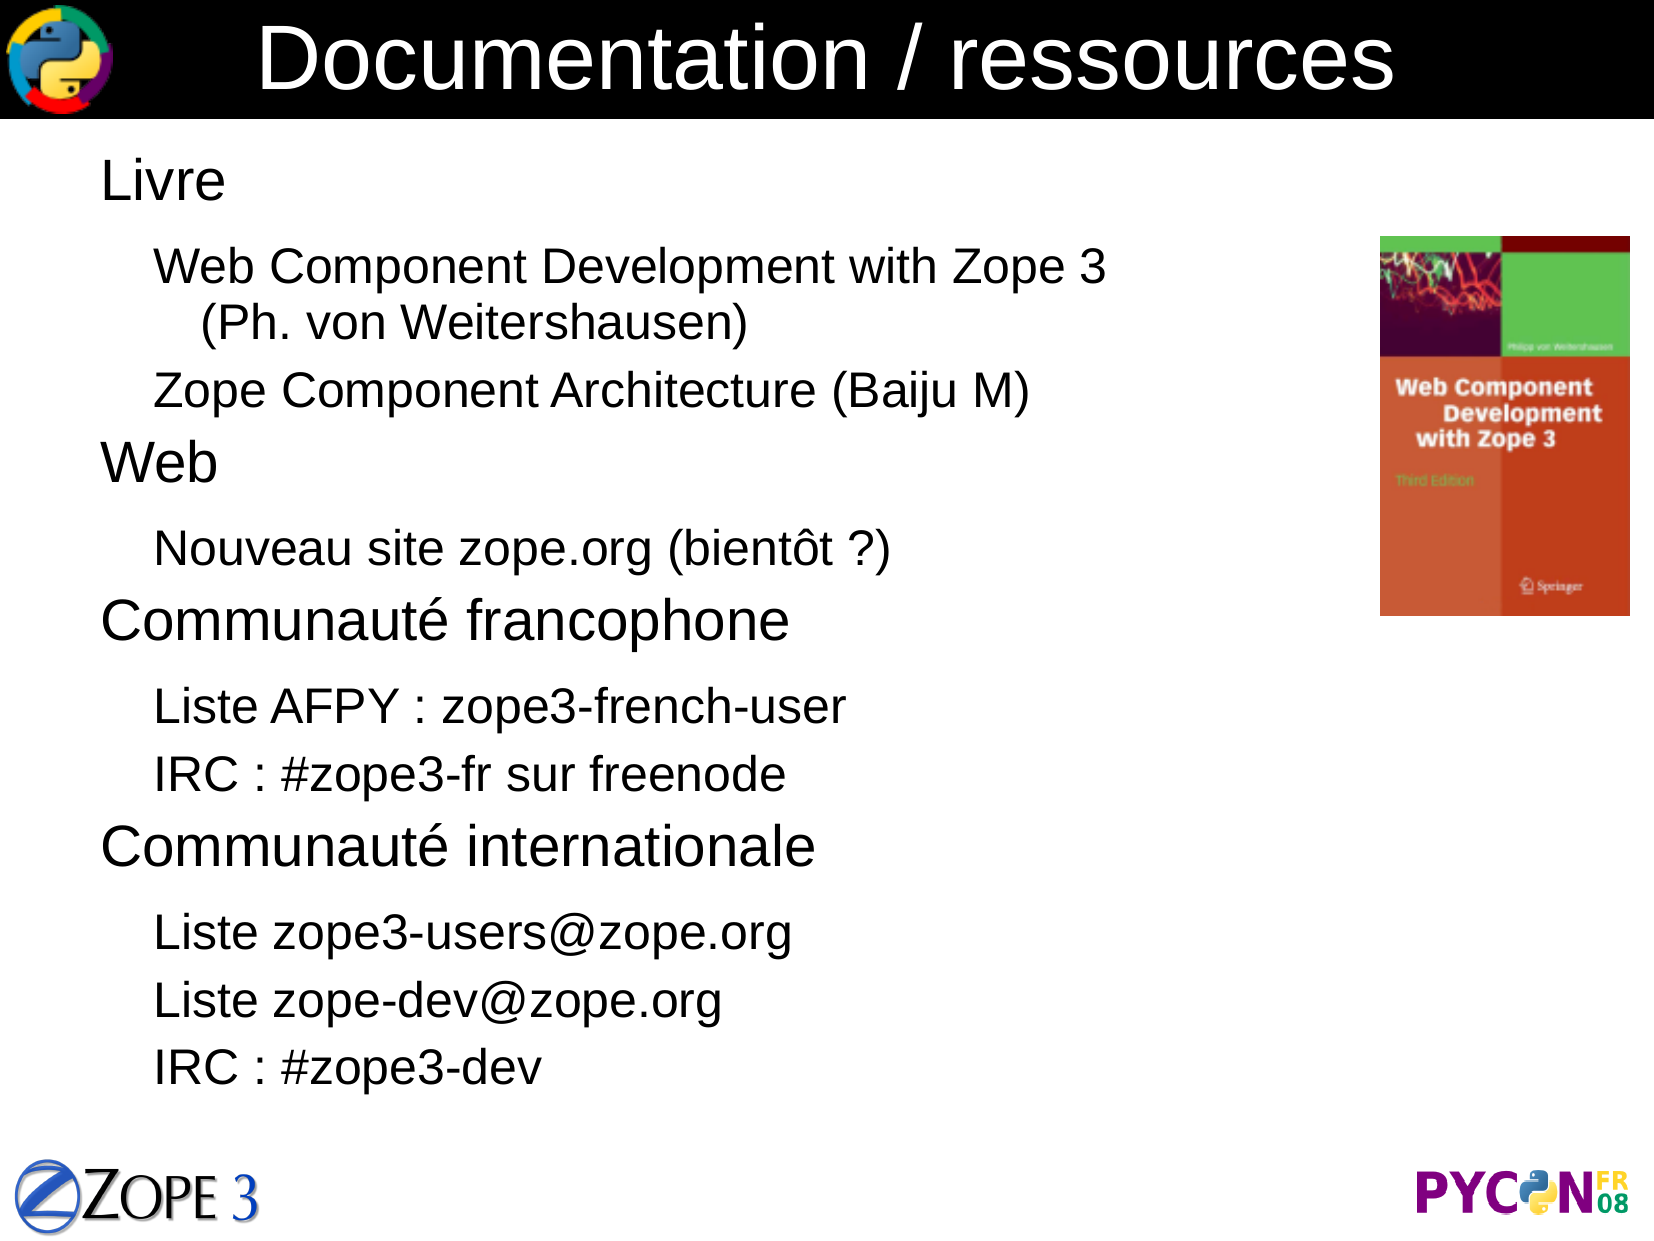

# Documentation / ressources
Livre
Web Component Development with Zope 3
(Ph. von Weitershausen)
Zope Component Architecture (Baiju M)
Web
Nouveau site zope.org (bientôt ?)
Communauté francophone
Liste AFPY : zope3-french-user
IRC : #zope3-fr sur freenode
Communauté internationale
Liste zope3-users@zope.org
Liste zope-dev@zope.org
IRC : #zope3-dev